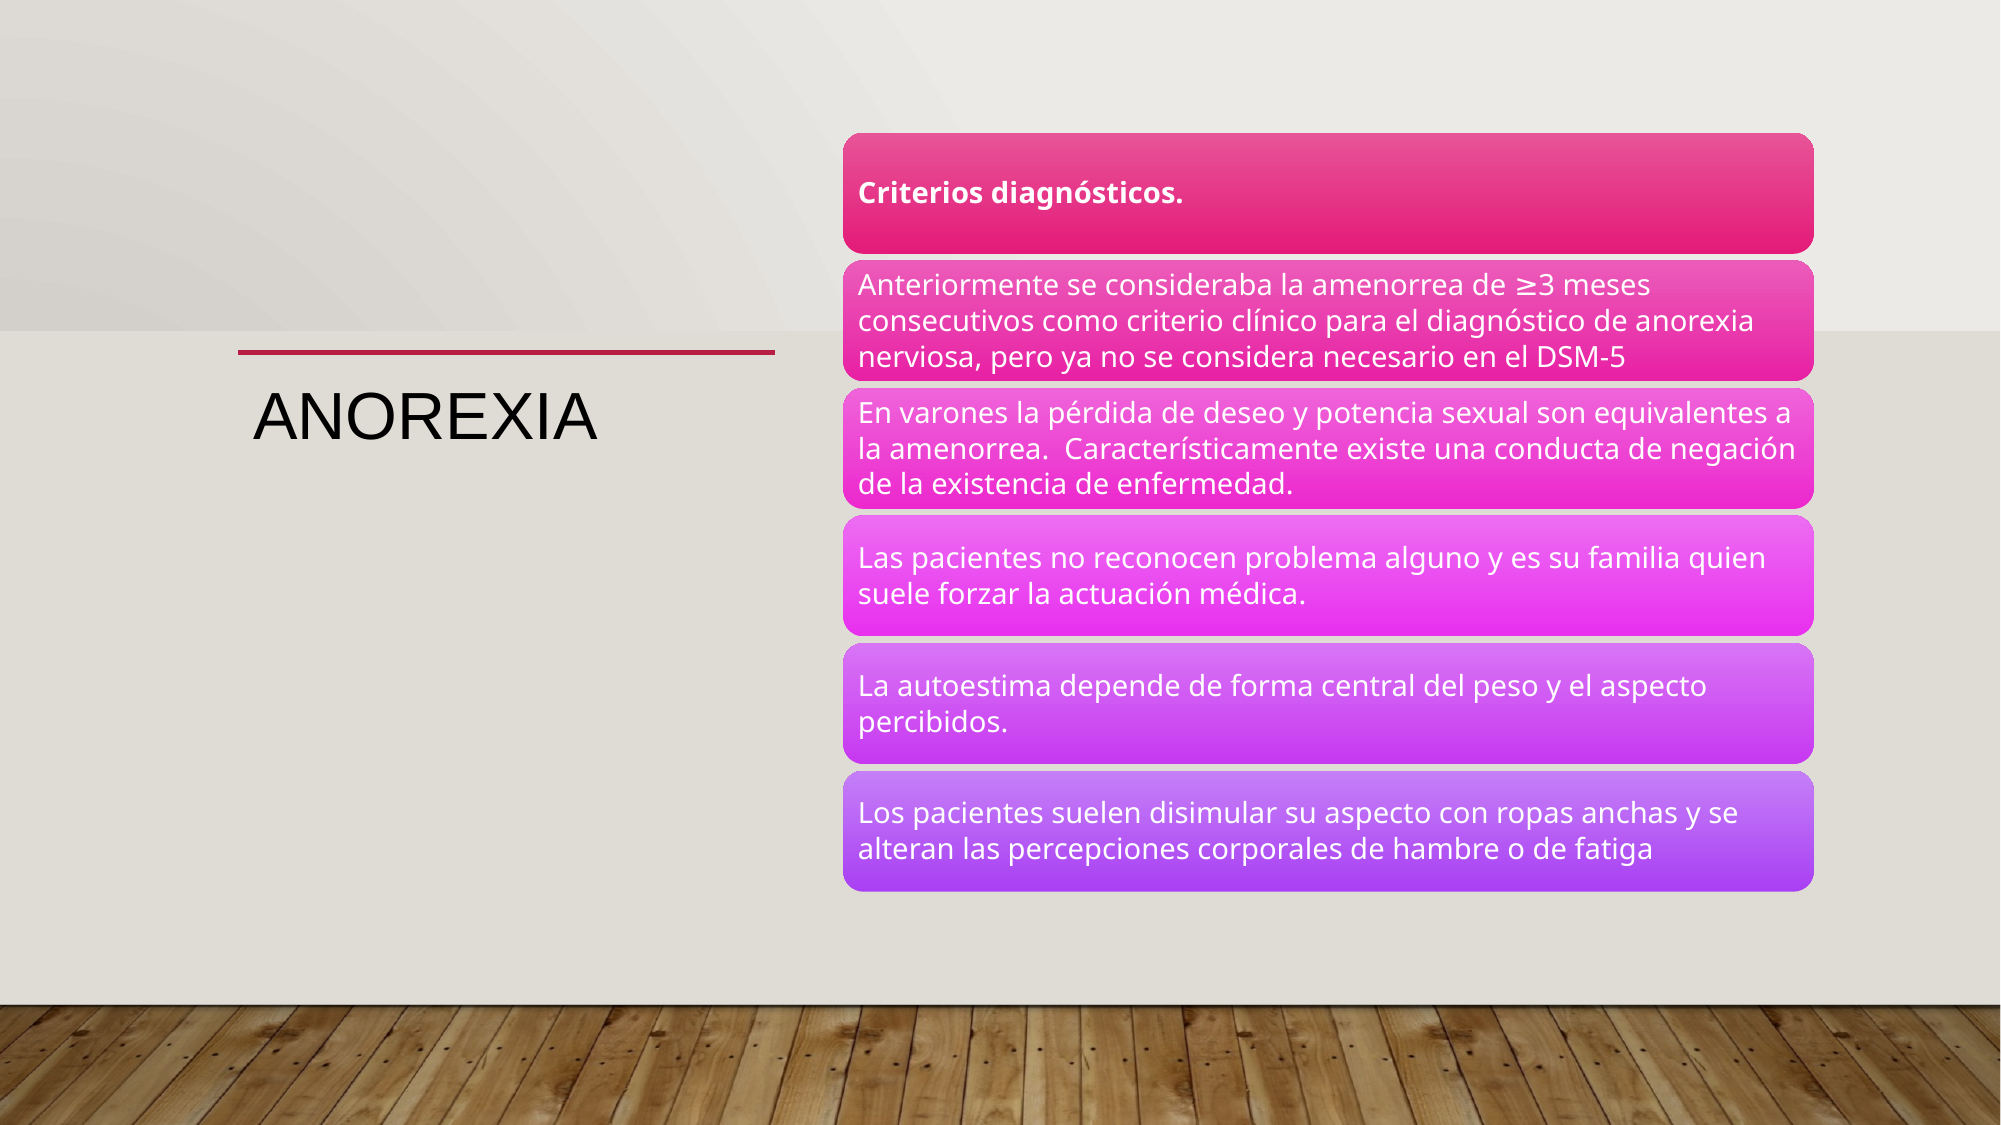

Criterios diagnósticos.
Anteriormente se consideraba la amenorrea de ≥3 meses consecutivos como criterio clínico para el diagnóstico de anorexia nerviosa, pero ya no se considera necesario en el DSM-5
# ANOREXIA
En varones la pérdida de deseo y potencia sexual son equivalentes a la amenorrea. Característicamente existe una conducta de negación de la existencia de enfermedad.
Las pacientes no reconocen problema alguno y es su familia quien suele forzar la actuación médica.
La autoestima depende de forma central del peso y el aspecto percibidos.
Los pacientes suelen disimular su aspecto con ropas anchas y se alteran las percepciones corporales de hambre o de fatiga